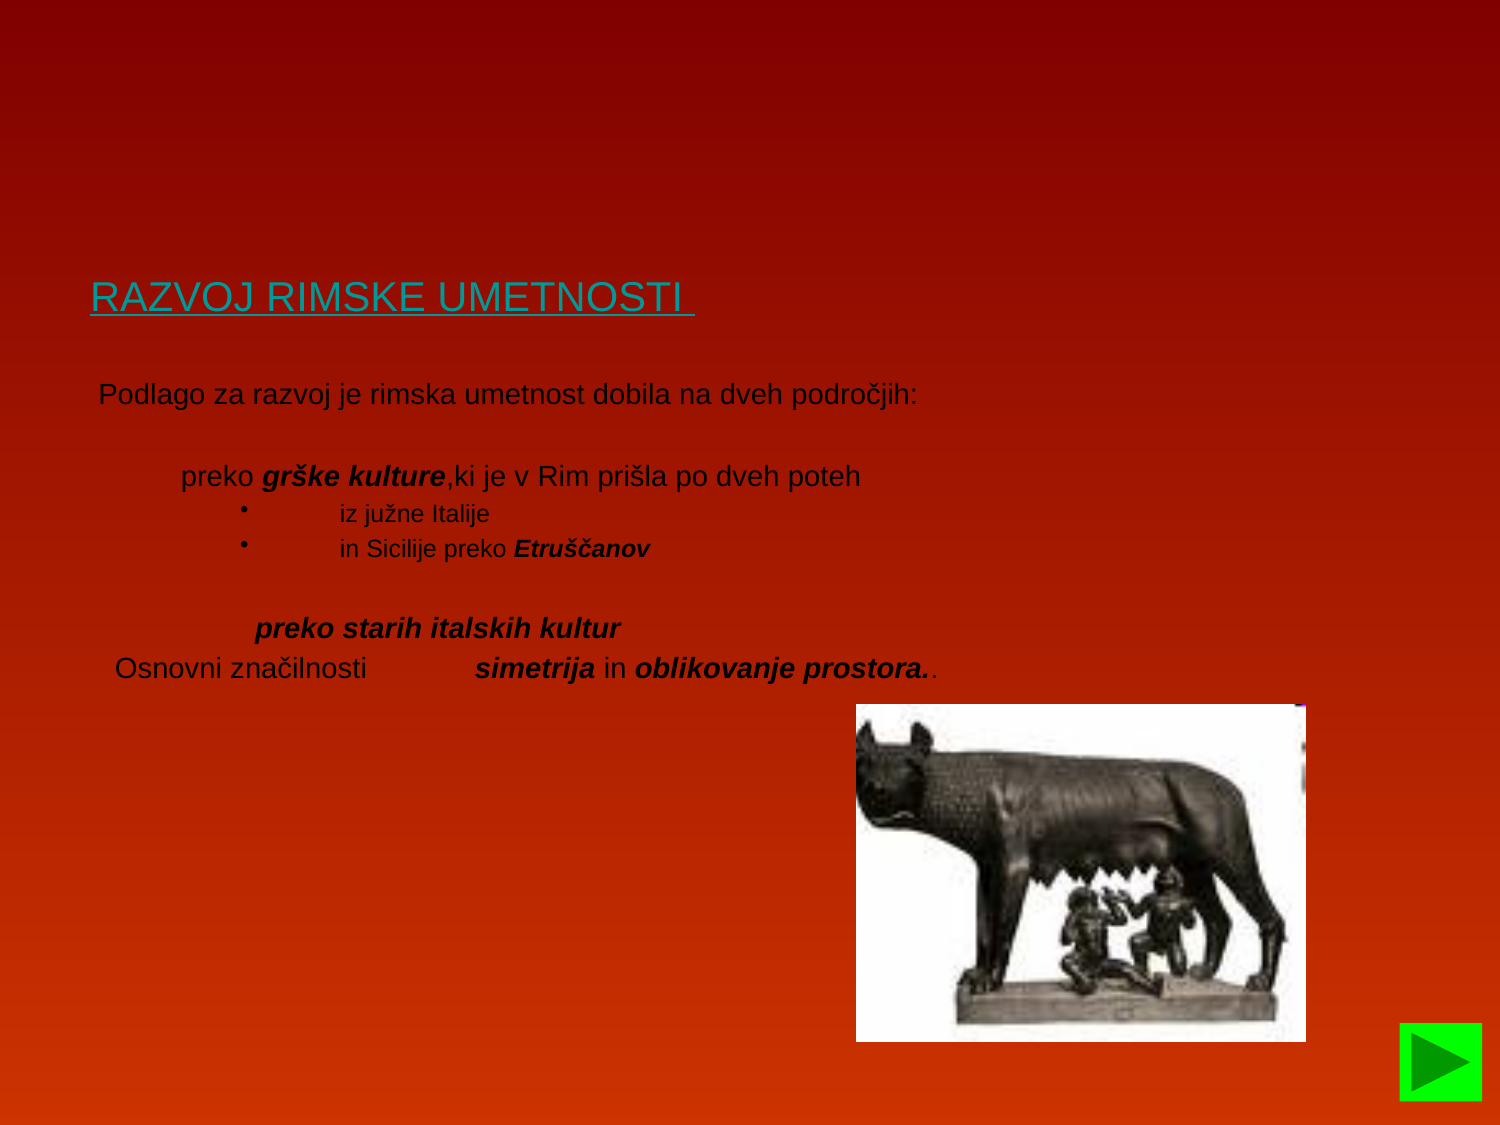

#
RAZVOJ RIMSKE UMETNOSTI
 Podlago za razvoj je rimska umetnost dobila na dveh področjih:
 preko grške kulture,ki je v Rim prišla po dveh poteh
iz južne Italije
in Sicilije preko Etruščanov
 preko starih italskih kultur
 Osnovni značilnosti simetrija in oblikovanje prostora..